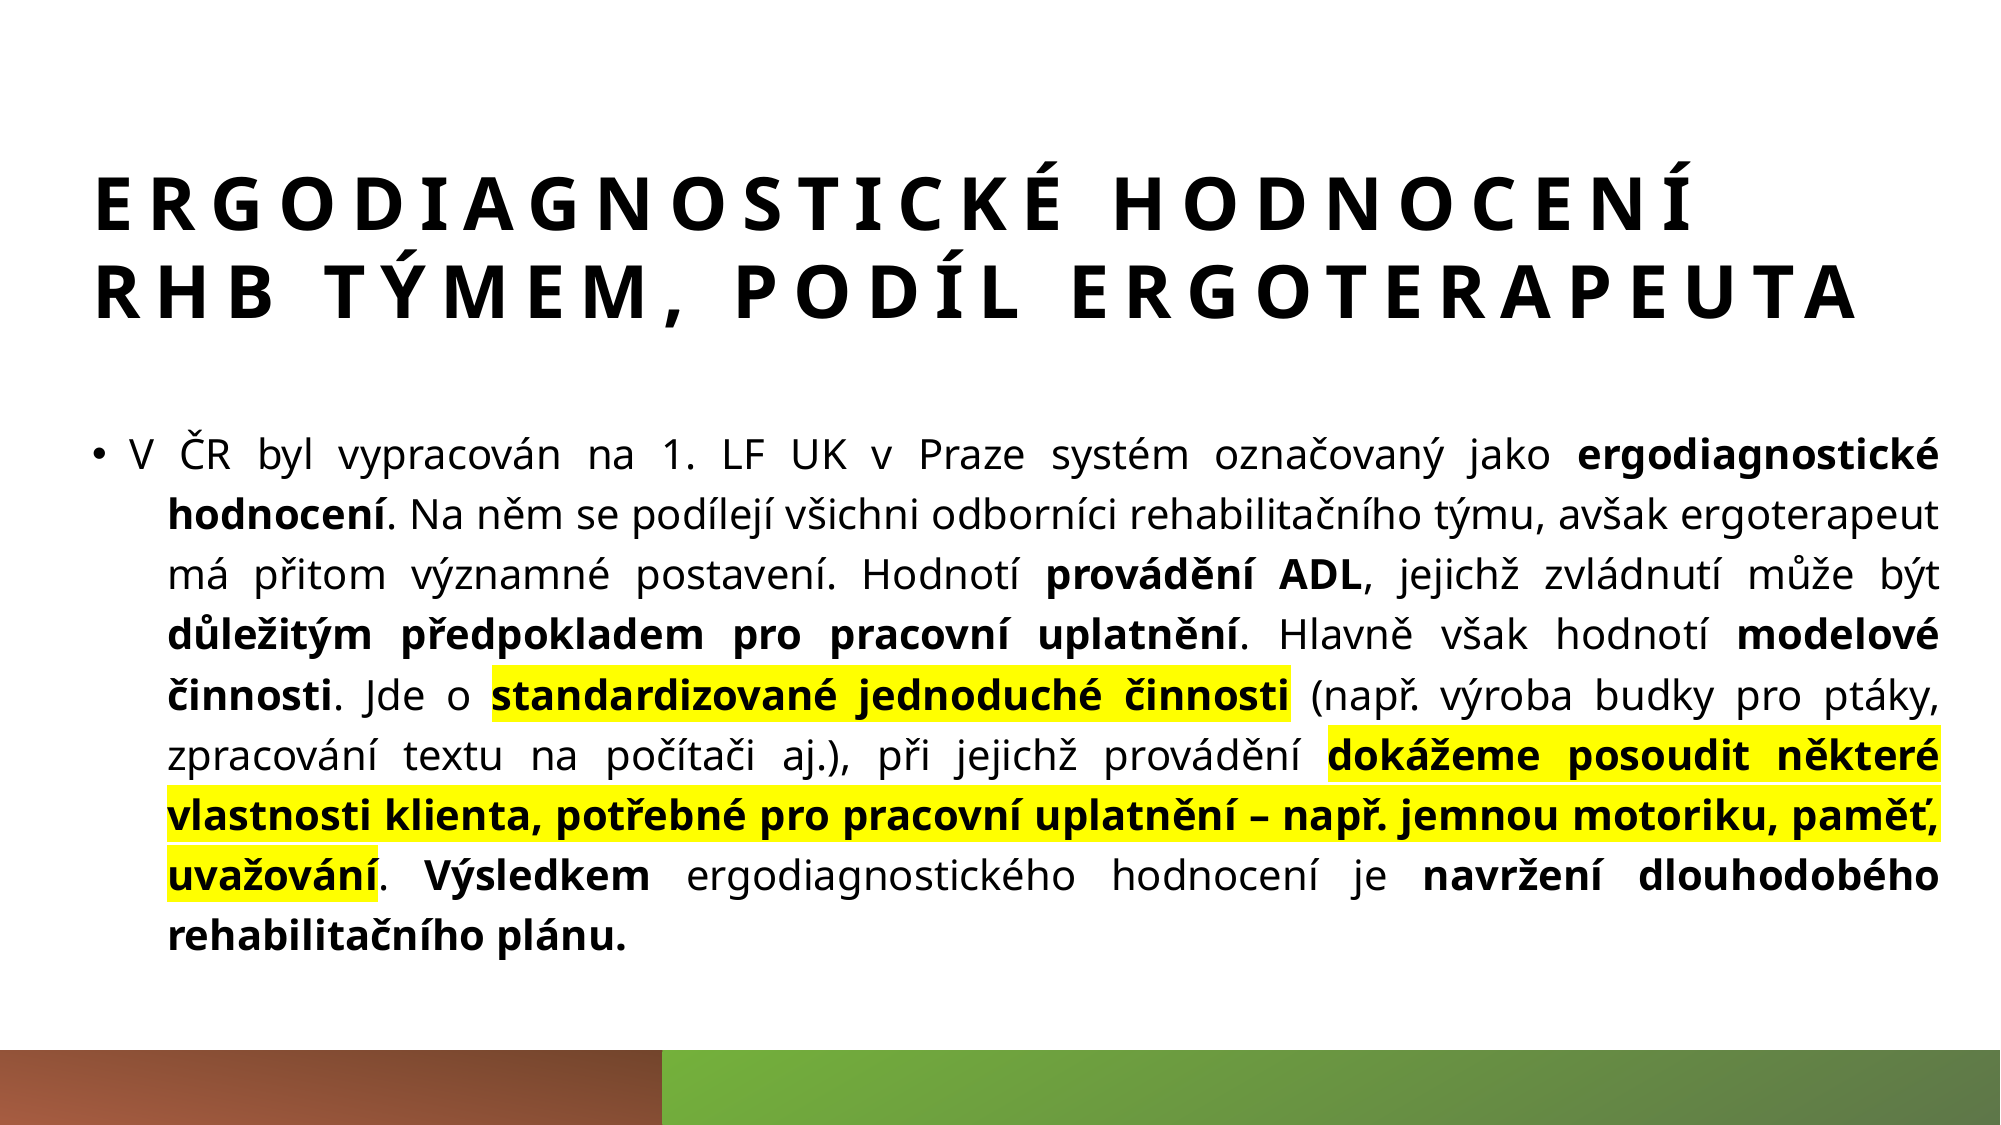

# Ergodiagnostické hodnocení rhb týmem, podíl ergoterapeuta
V ČR byl vypracován na 1. LF UK v Praze systém označovaný jako ergodiagnostické hodnocení. Na něm se podílejí všichni odborníci rehabilitačního týmu, avšak ergoterapeut má přitom významné postavení. Hodnotí provádění ADL, jejichž zvládnutí může být důležitým předpokladem pro pracovní uplatnění. Hlavně však hodnotí modelové činnosti. Jde o standardizované jednoduché činnosti (např. výroba budky pro ptáky, zpracování textu na počítači aj.), při jejichž provádění dokážeme posoudit některé vlastnosti klienta, potřebné pro pracovní uplatnění – např. jemnou motoriku, paměť, uvažování. Výsledkem ergodiagnostického hodnocení je navržení dlouhodobého rehabilitačního plánu.